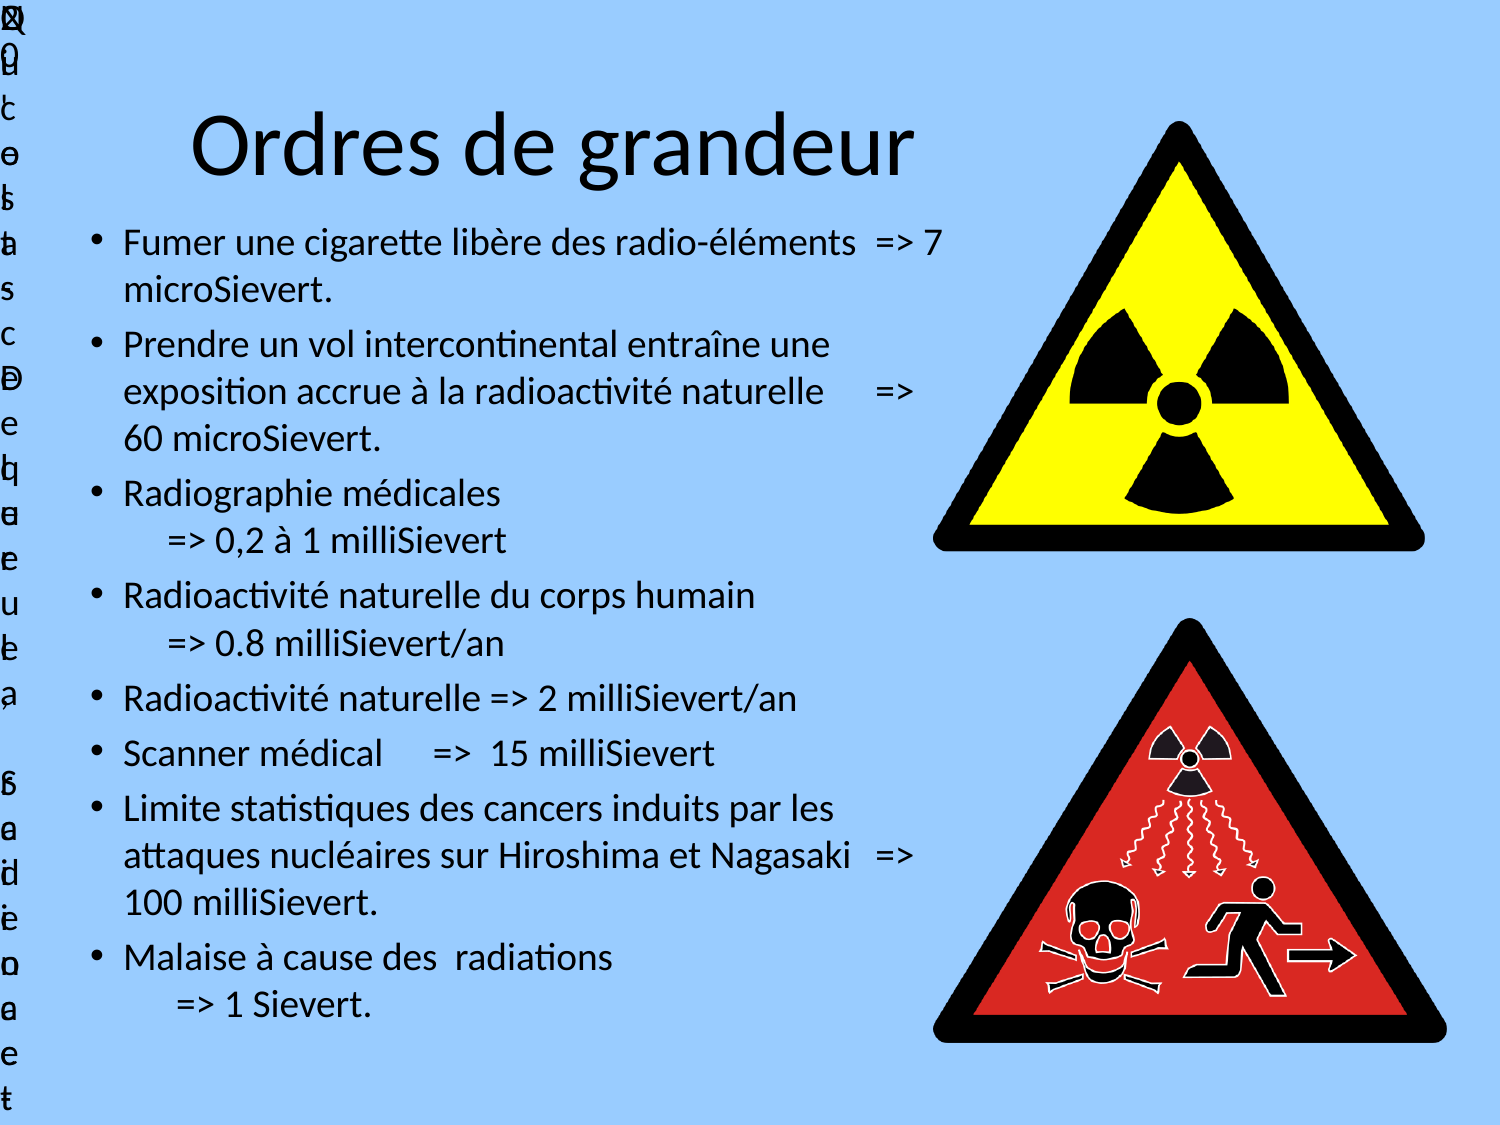

Nicolas Delerue, Science-ACO http://science-aco.fr http://nicolas.delerue.org
Qu'est-ce que la radioactivité?
# Ordres de grandeur
Fumer une cigarette libère des radio-éléments		=> 7 microSievert.
Prendre un vol intercontinental entraîne une exposition accrue à la radioactivité naturelle		 	=> 60 microSievert.
Radiographie médicales
					=> 0,2 à 1 milliSievert
Radioactivité naturelle du corps humain
					=> 0.8 milliSievert/an
Radioactivité naturelle => 2 milliSievert/an
Scanner médical 	=> 15 milliSievert
Limite statistiques des cancers induits par les attaques nucléaires sur Hiroshima et Nagasaki 		=> 100 milliSievert.
Malaise à cause des radiations
							 => 1 Sievert.